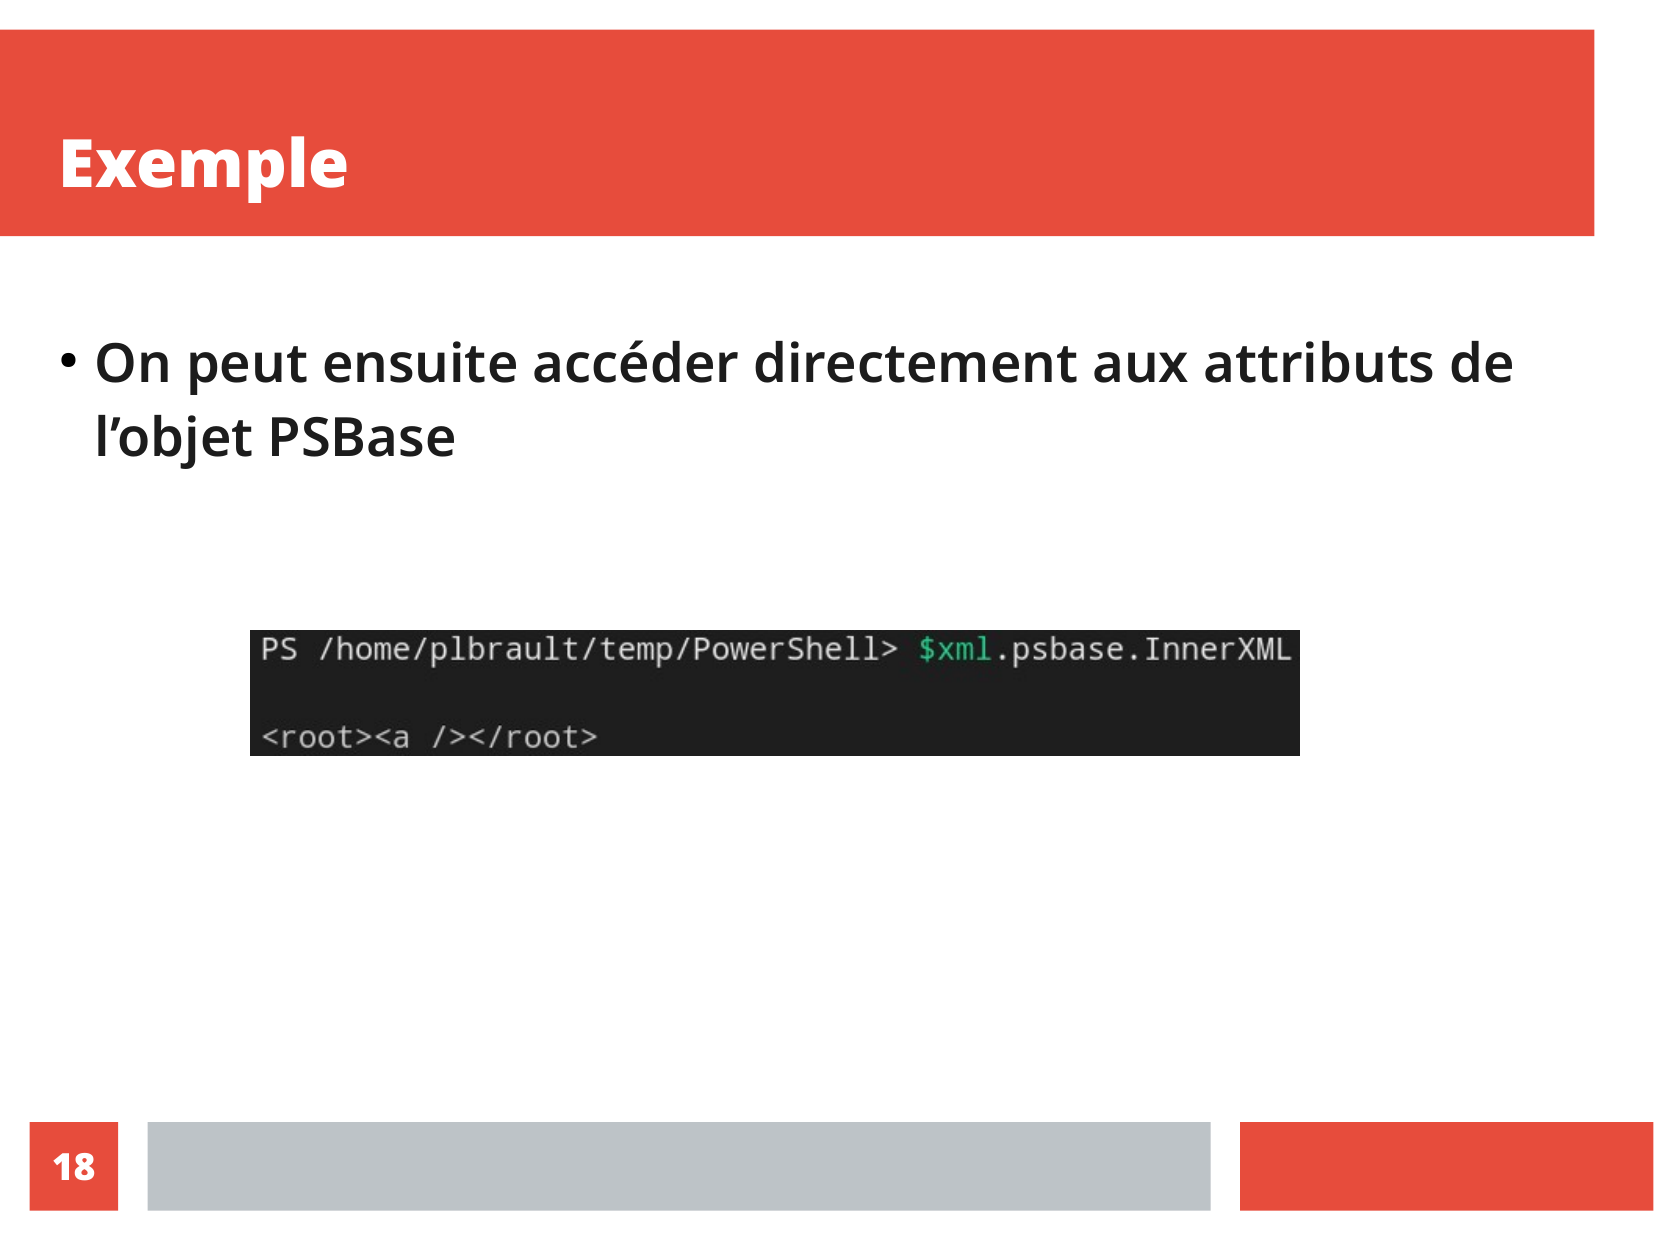

# Exemple
On peut ensuite accéder directement aux attributs de l’objet PSBase
18